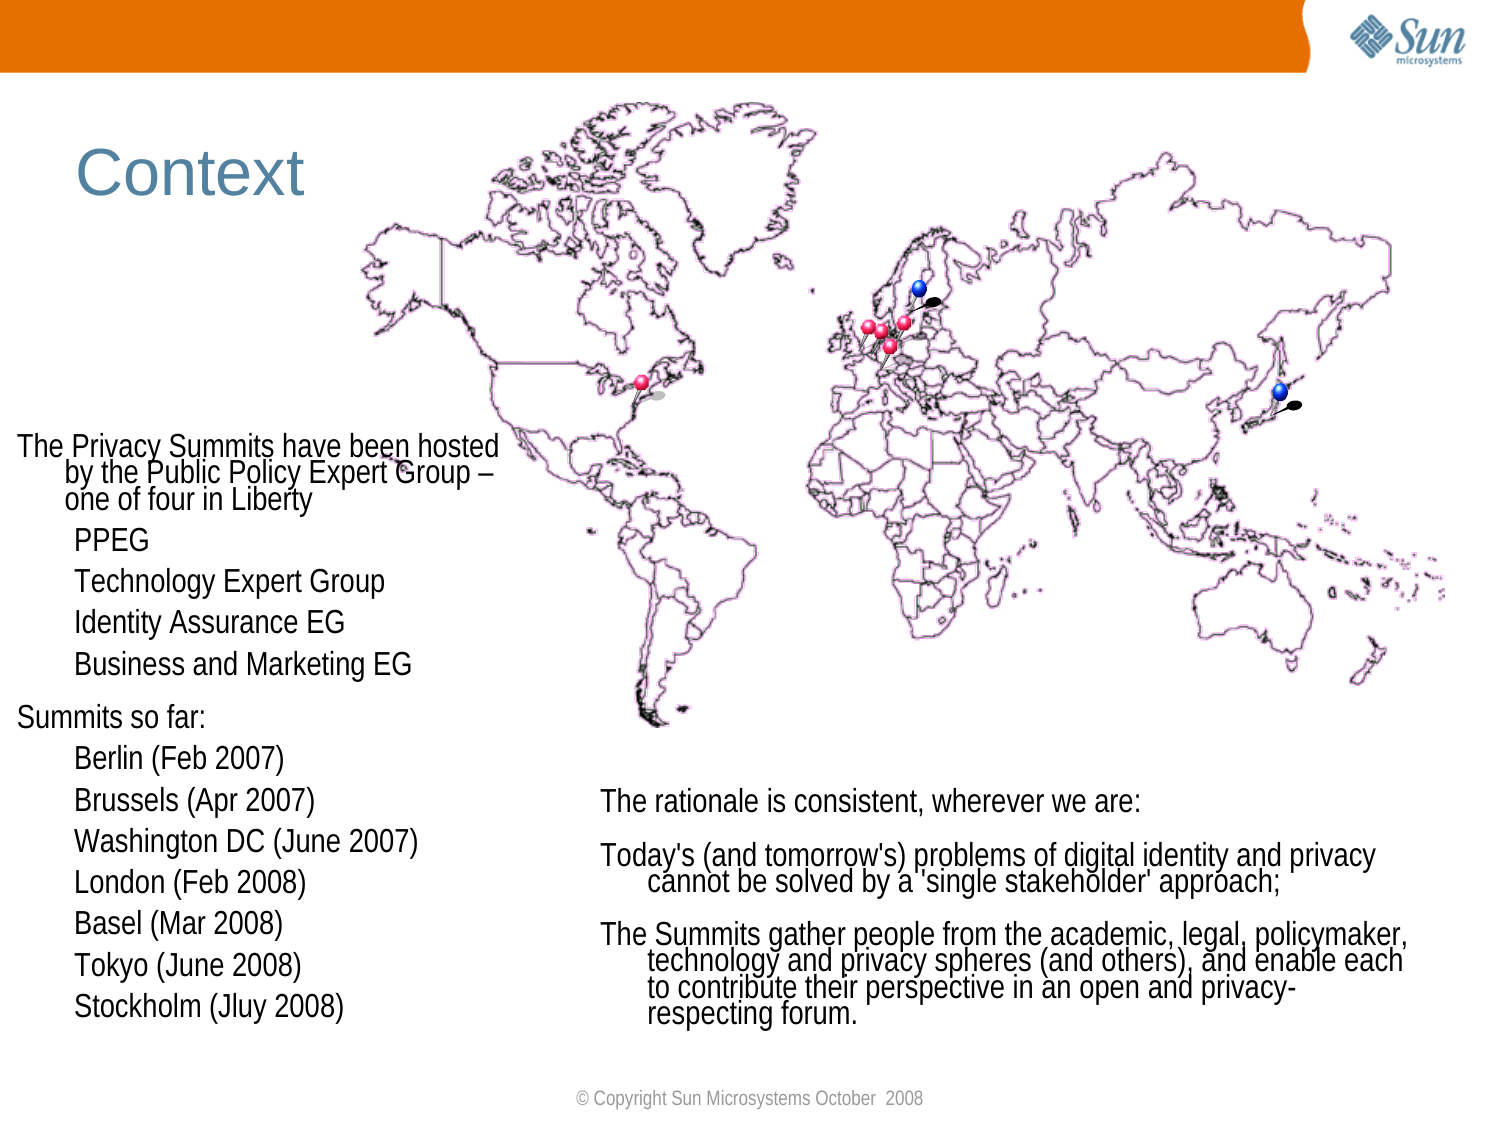

# Context
The Privacy Summits have been hosted by the Public Policy Expert Group – one of four in Liberty
PPEG
Technology Expert Group
Identity Assurance EG
Business and Marketing EG
Summits so far:
Berlin (Feb 2007)
Brussels (Apr 2007)
Washington DC (June 2007)
London (Feb 2008)
Basel (Mar 2008)
Tokyo (June 2008)
Stockholm (Jluy 2008)
The rationale is consistent, wherever we are:
Today's (and tomorrow's) problems of digital identity and privacy cannot be solved by a 'single stakeholder' approach;
The Summits gather people from the academic, legal, policymaker, technology and privacy spheres (and others), and enable each to contribute their perspective in an open and privacy-respecting forum.